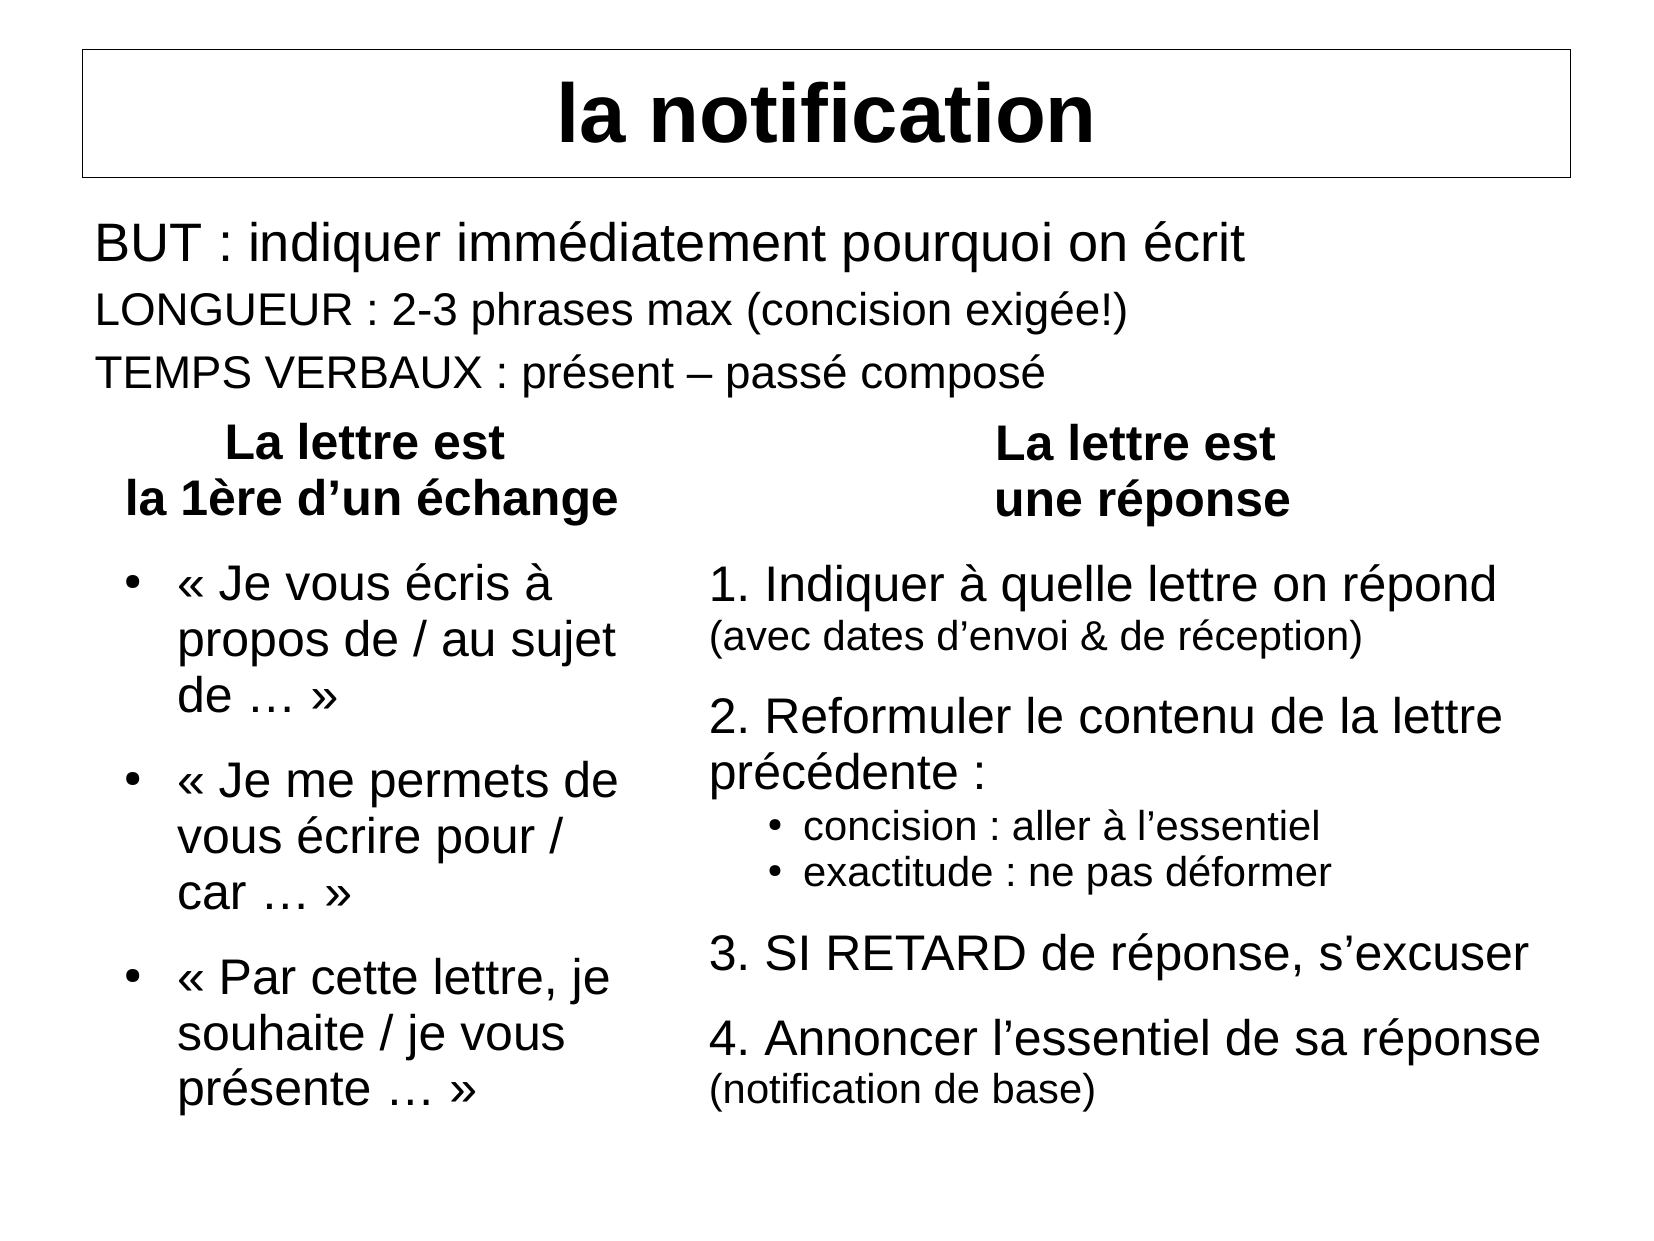

# la notification
BUT : indiquer immédiatement pourquoi on écrit
LONGUEUR : 2-3 phrases max (concision exigée!)
TEMPS VERBAUX : présent – passé composé
La lettre est
la 1ère d’un échange
« Je vous écris à propos de / au sujet de … »
« Je me permets de vous écrire pour / car … »
« Par cette lettre, je souhaite / je vous présente … »
La lettre est
une réponse
1. Indiquer à quelle lettre on répond
(avec dates d’envoi & de réception)
2. Reformuler le contenu de la lettre précédente :
concision : aller à l’essentiel
exactitude : ne pas déformer
3. SI RETARD de réponse, s’excuser
4. Annoncer l’essentiel de sa réponse (notification de base)